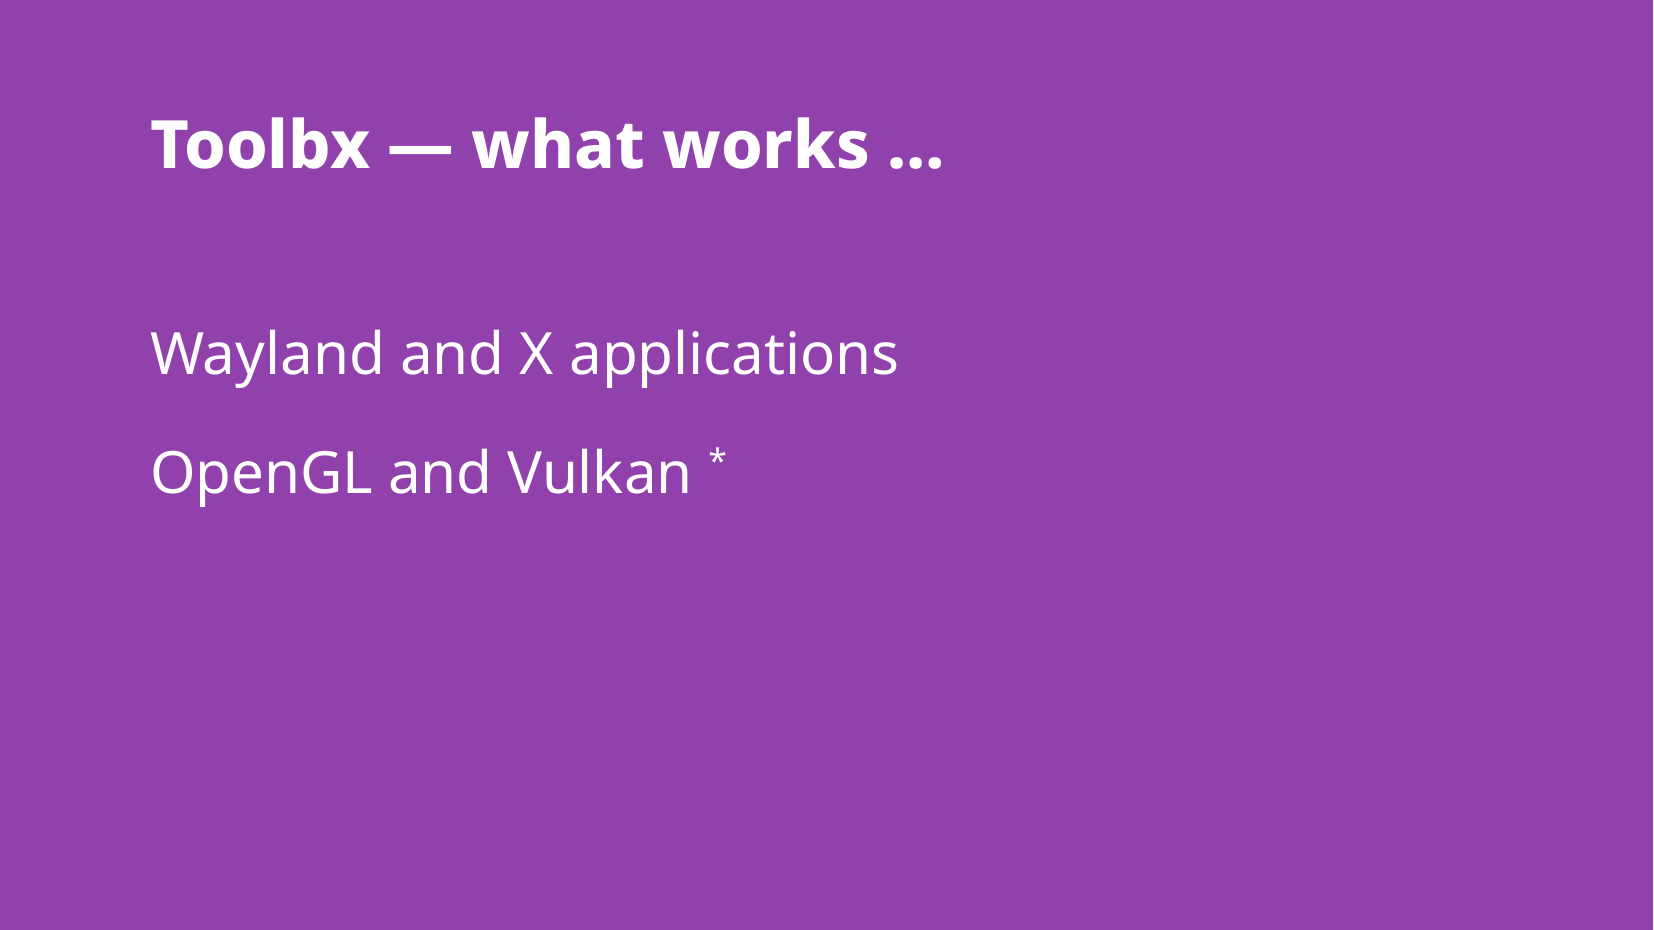

# Toolbx — what works …
Wayland and X applications
OpenGL and Vulkan *